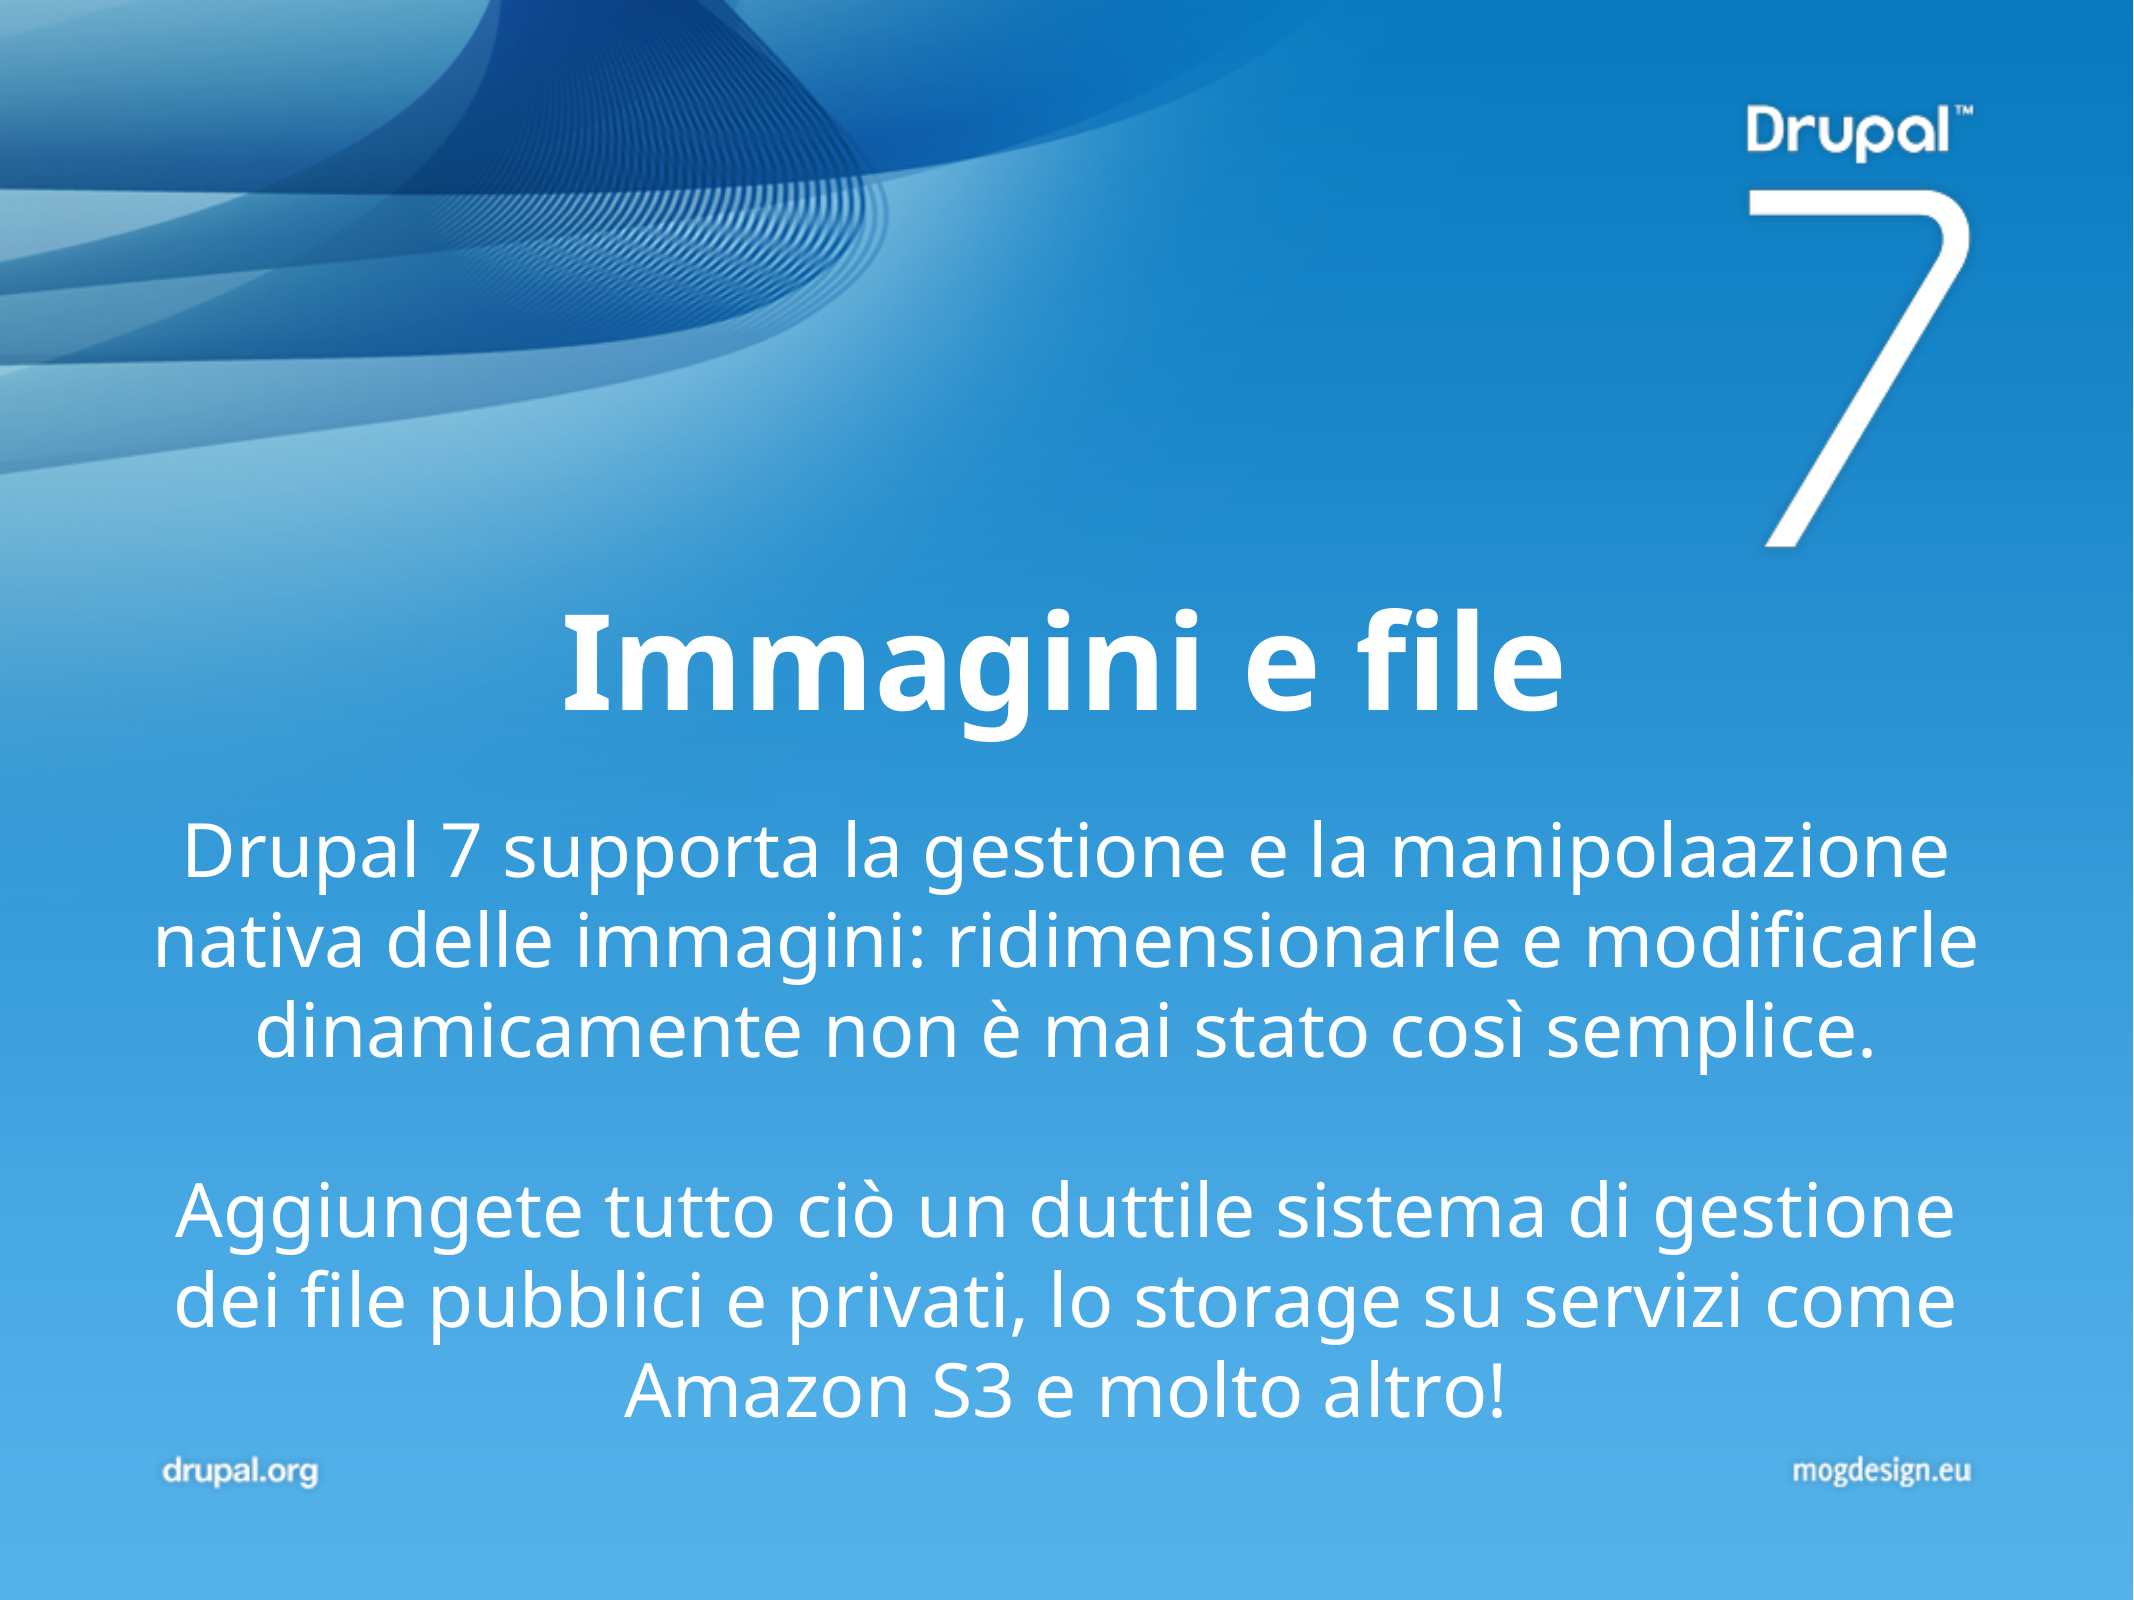

# Immagini e file
Drupal 7 supporta la gestione e la manipolaazione nativa delle immagini: ridimensionarle e modificarle dinamicamente non è mai stato così semplice.
Aggiungete tutto ciò un duttile sistema di gestione dei file pubblici e privati, lo storage su servizi come Amazon S3 e molto altro!